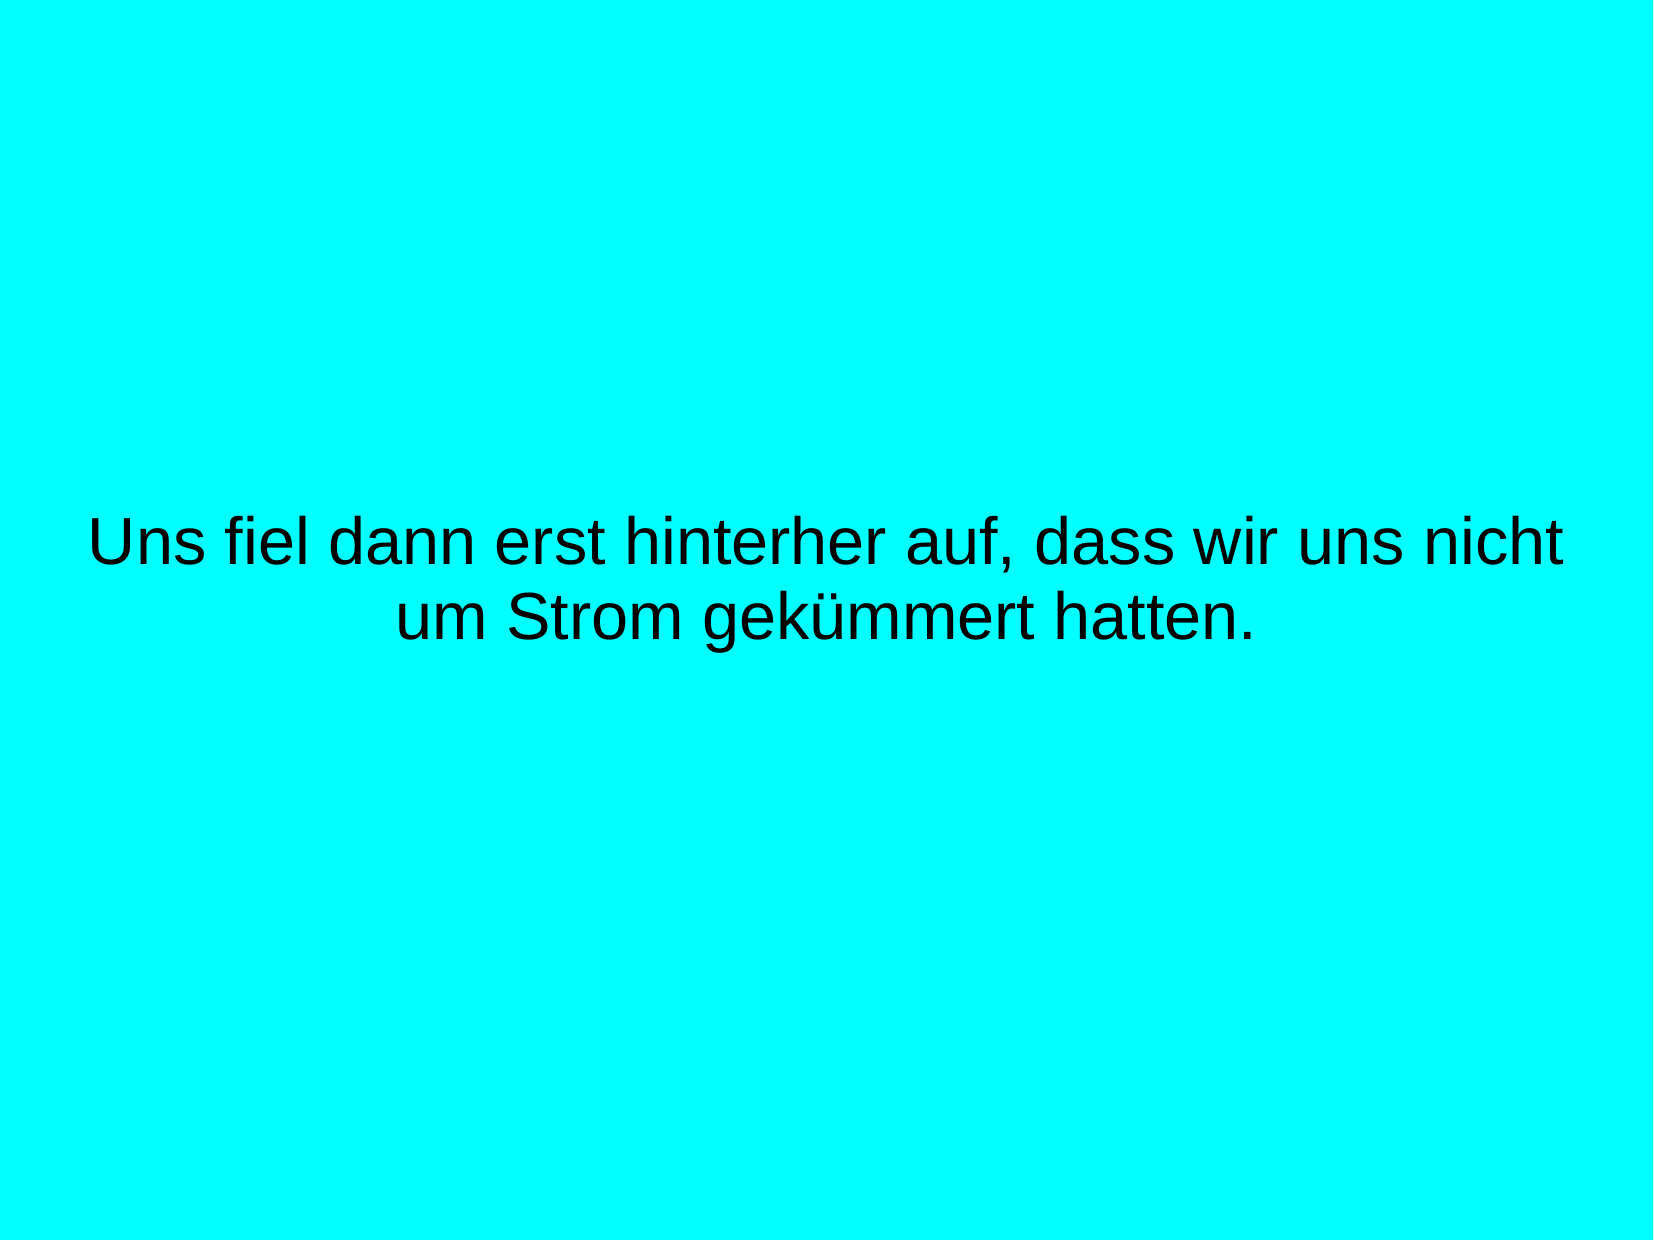

# Uns fiel dann erst hinterher auf, dass wir uns nicht um Strom gekümmert hatten.